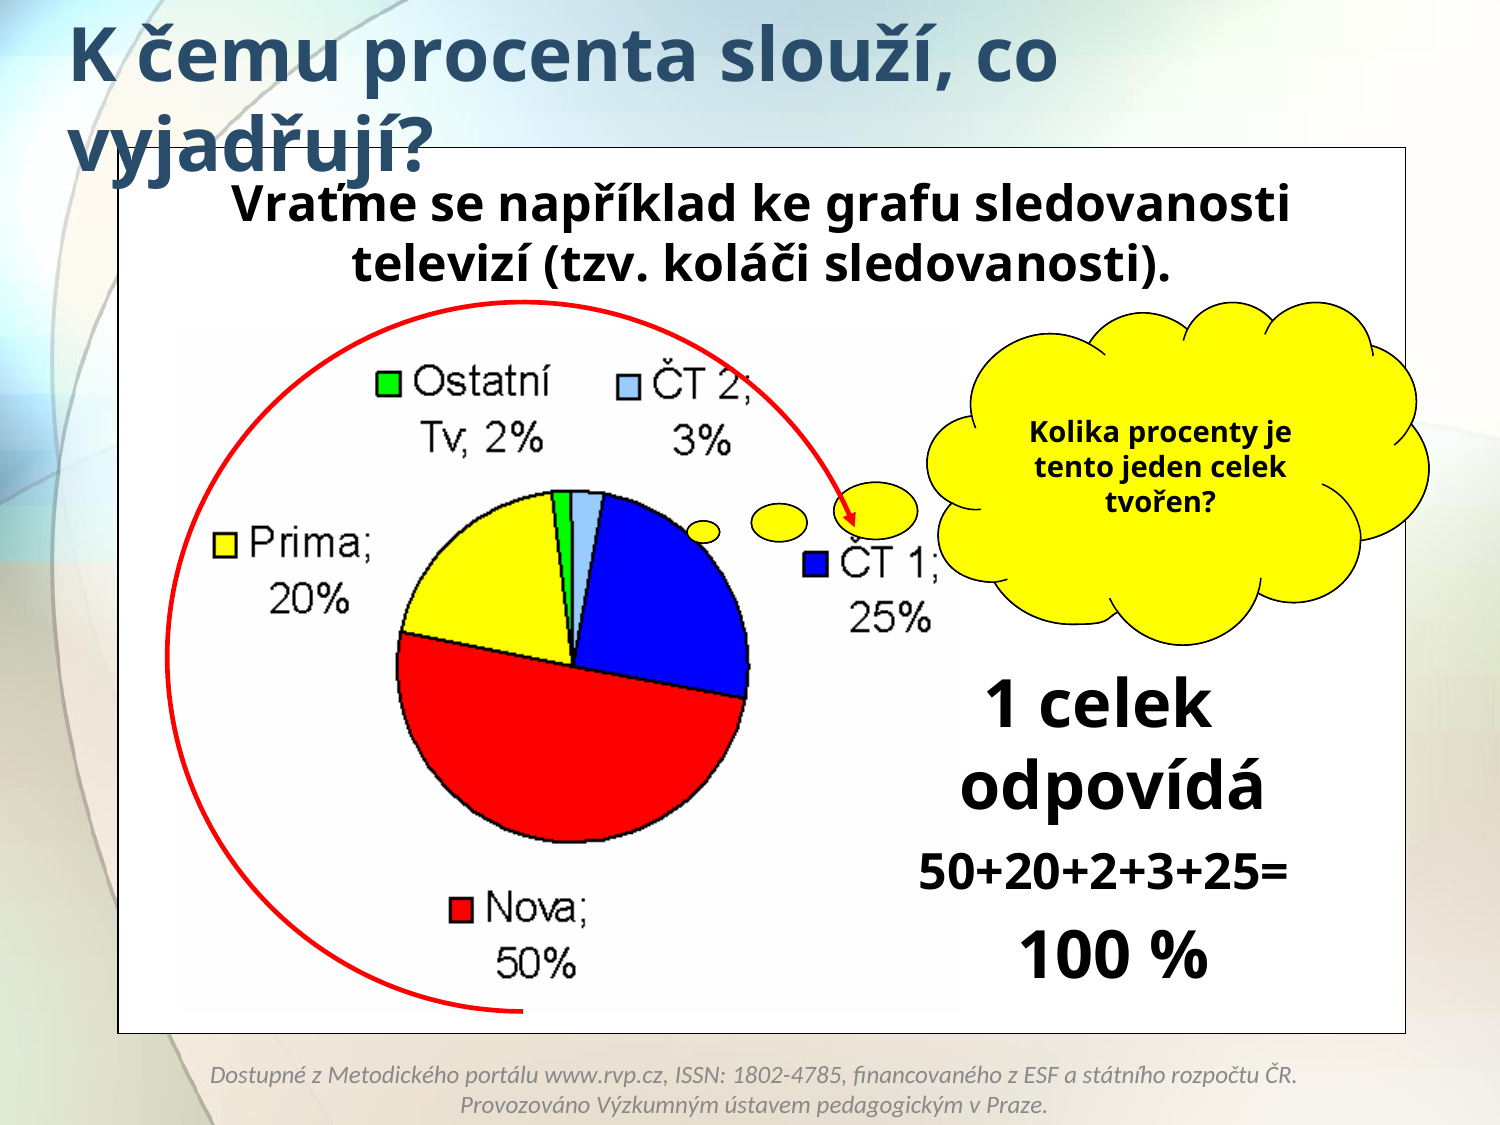

K čemu procenta slouží, co vyjadřují?
Vraťme se například ke grafu sledovanosti televizí (tzv. koláči sledovanosti).
Jakou část koláče sledovanosti tvoří všichni diváci sledující
v dané chvíli jakoukoliv televizi?
Kolika procenty je tento jeden celek tvořen?
1 celek
odpovídá
50+20+2+3+25=
100 %